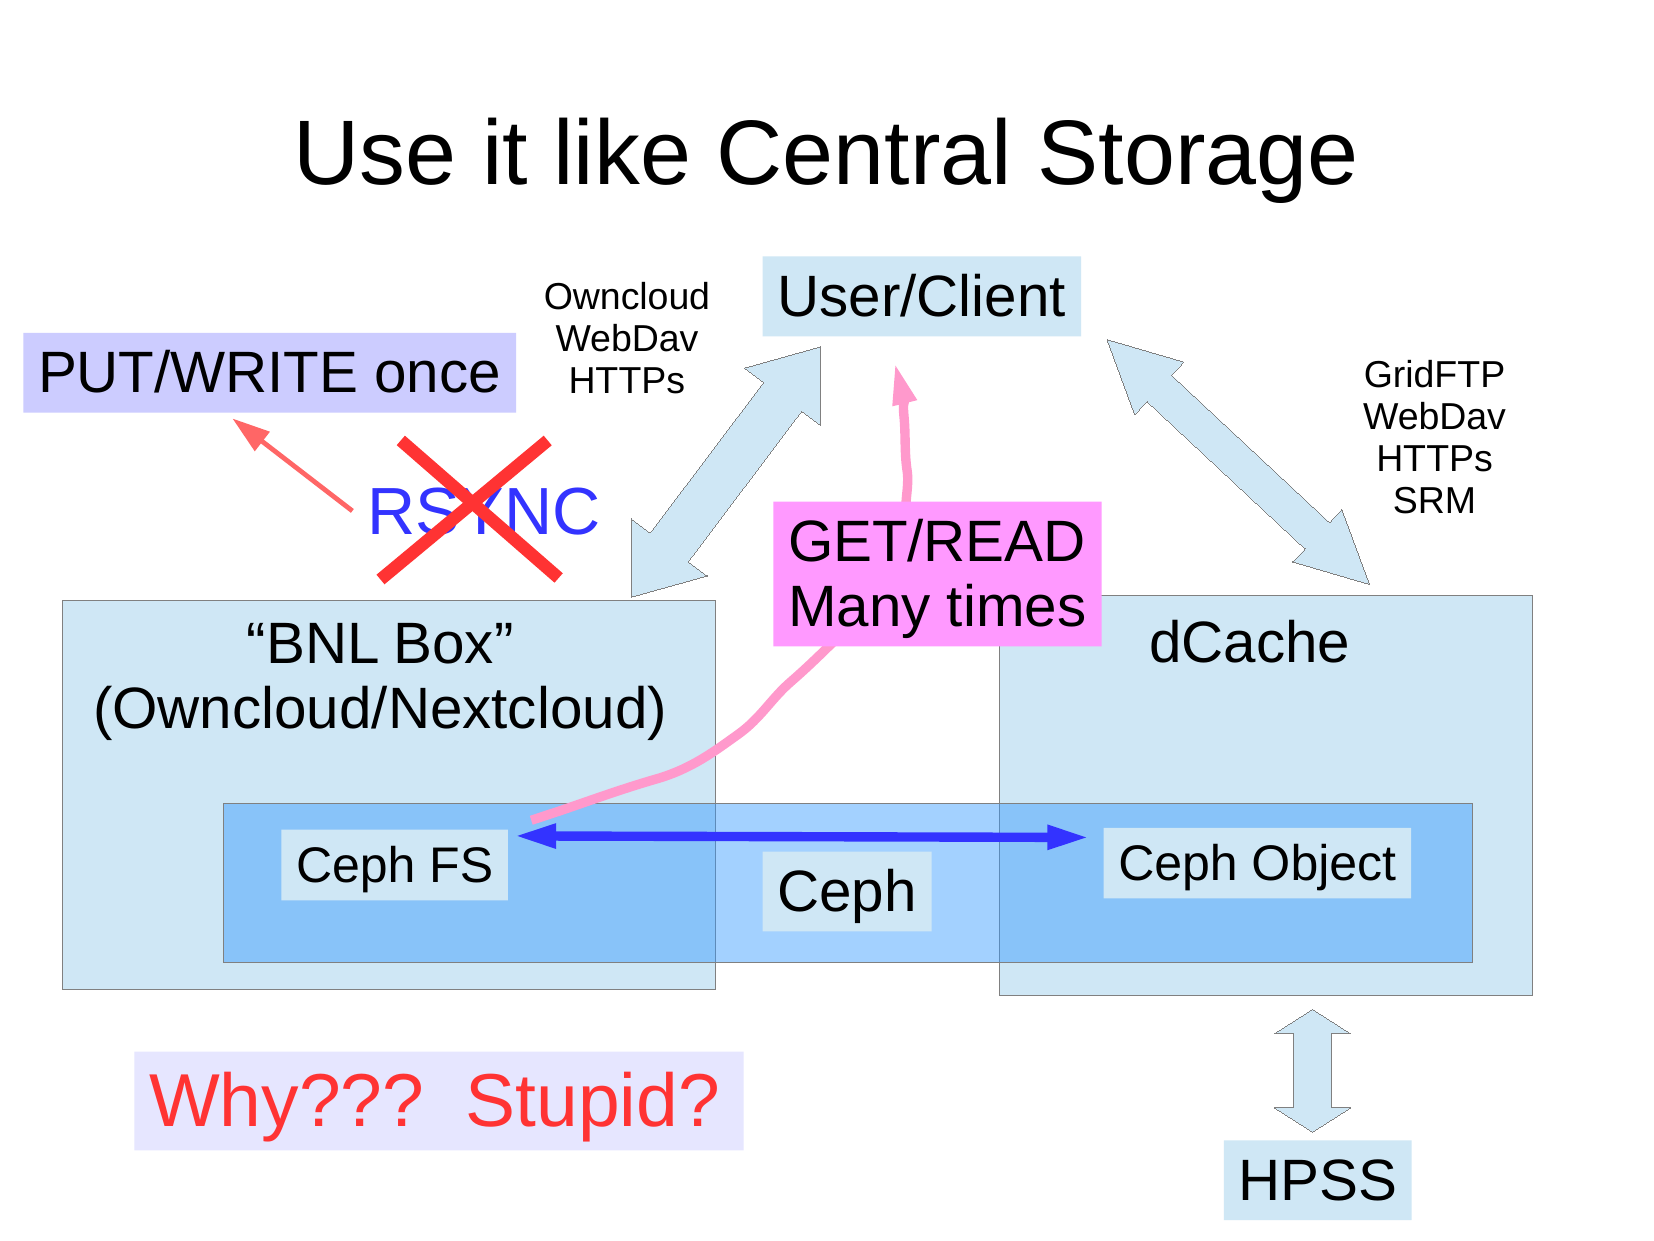

# Use it like Central Storage
User/Client
Owncloud
WebDav
HTTPs
PUT/WRITE once
GridFTP
WebDav
HTTPs
SRM
RSYNC
GET/READ
Many times
dCache
“BNL Box”
(Owncloud/Nextcloud)
Ceph Object
Ceph FS
Ceph
Why??? Stupid?
HPSS